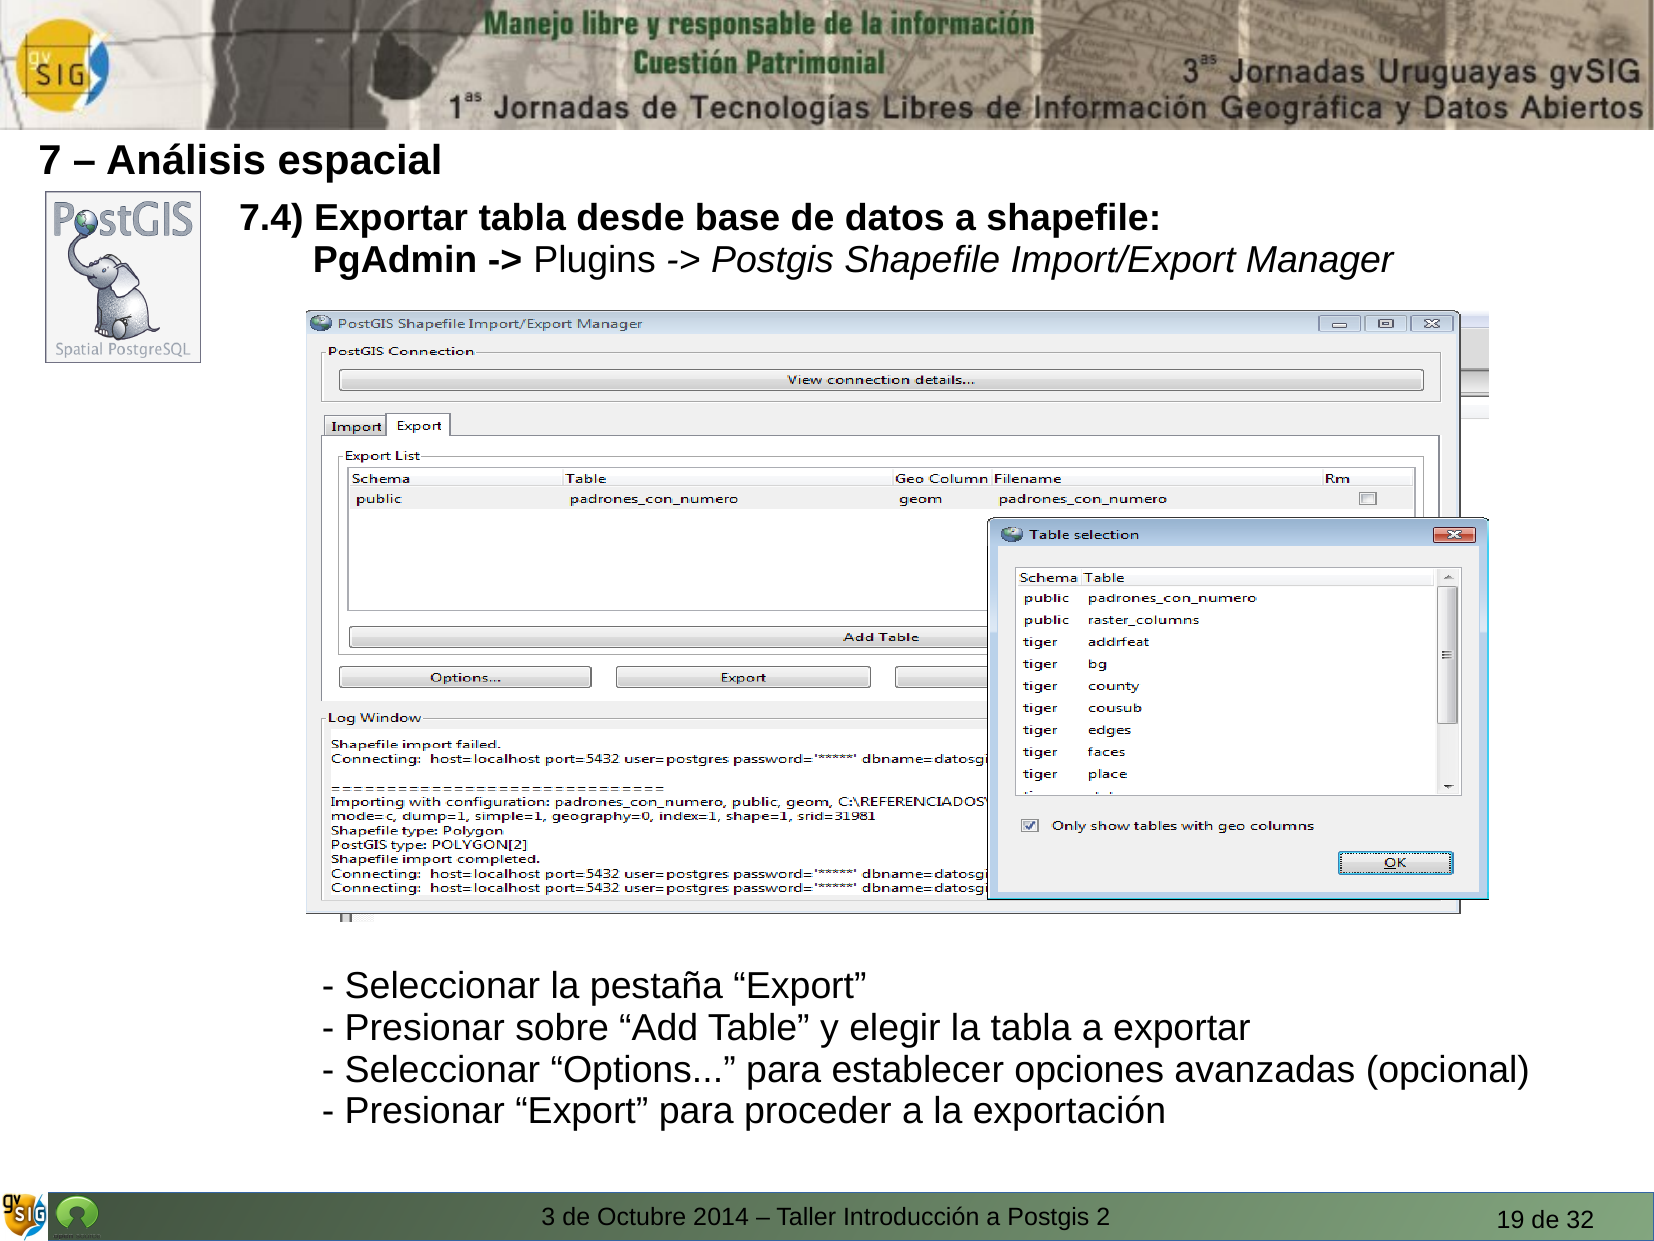

7 – Análisis espacial
7.4) Exportar tabla desde base de datos a shapefile:
	PgAdmin -> Plugins -> Postgis Shapefile Import/Export Manager
- Seleccionar la pestaña “Export”
- Presionar sobre “Add Table” y elegir la tabla a exportar
- Seleccionar “Options...” para establecer opciones avanzadas (opcional)
- Presionar “Export” para proceder a la exportación
3 de Octubre 2014 – Taller Introducción a Postgis 2
 de 32